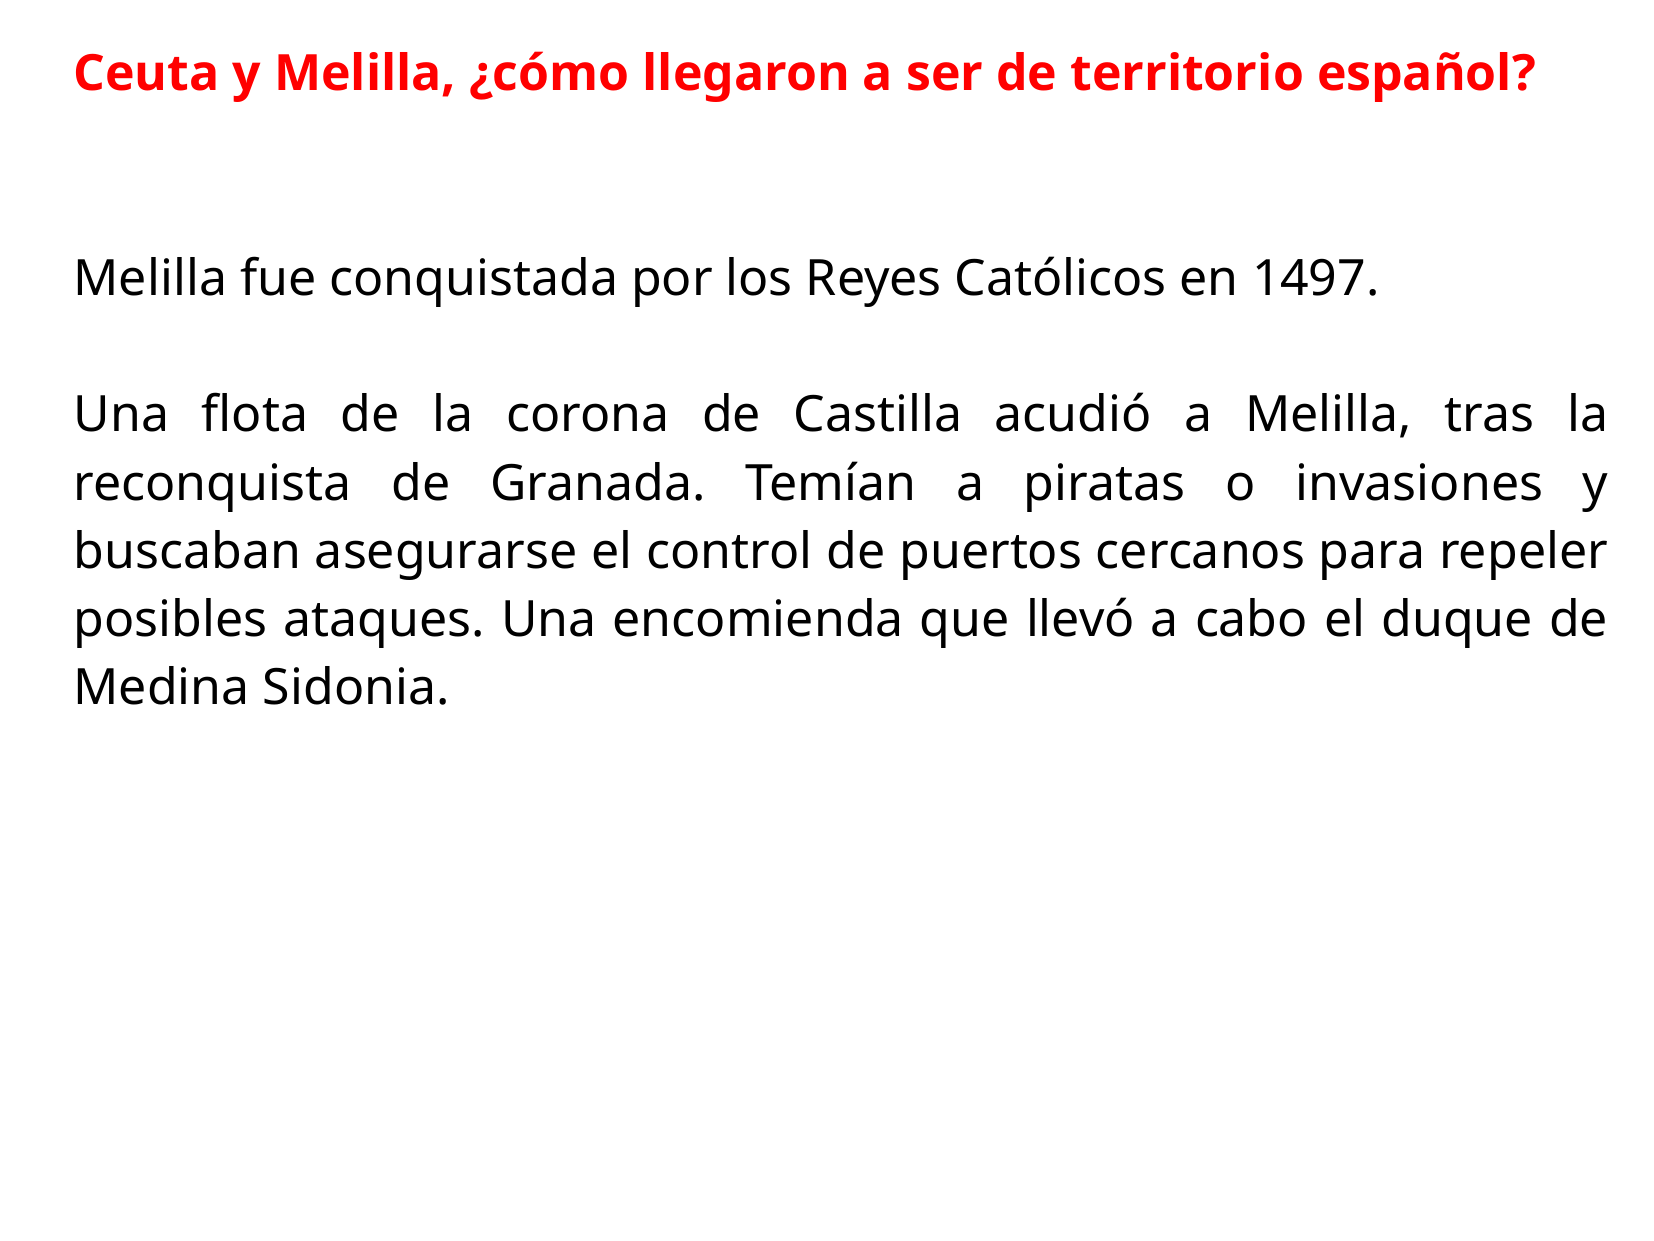

Ceuta y Melilla, ¿cómo llegaron a ser de territorio español?
Melilla fue conquistada por los Reyes Católicos en 1497.
Una flota de la corona de Castilla acudió a Melilla, tras la reconquista de Granada. Temían a piratas o invasiones y buscaban asegurarse el control de puertos cercanos para repeler posibles ataques. Una encomienda que llevó a cabo el duque de Medina Sidonia.